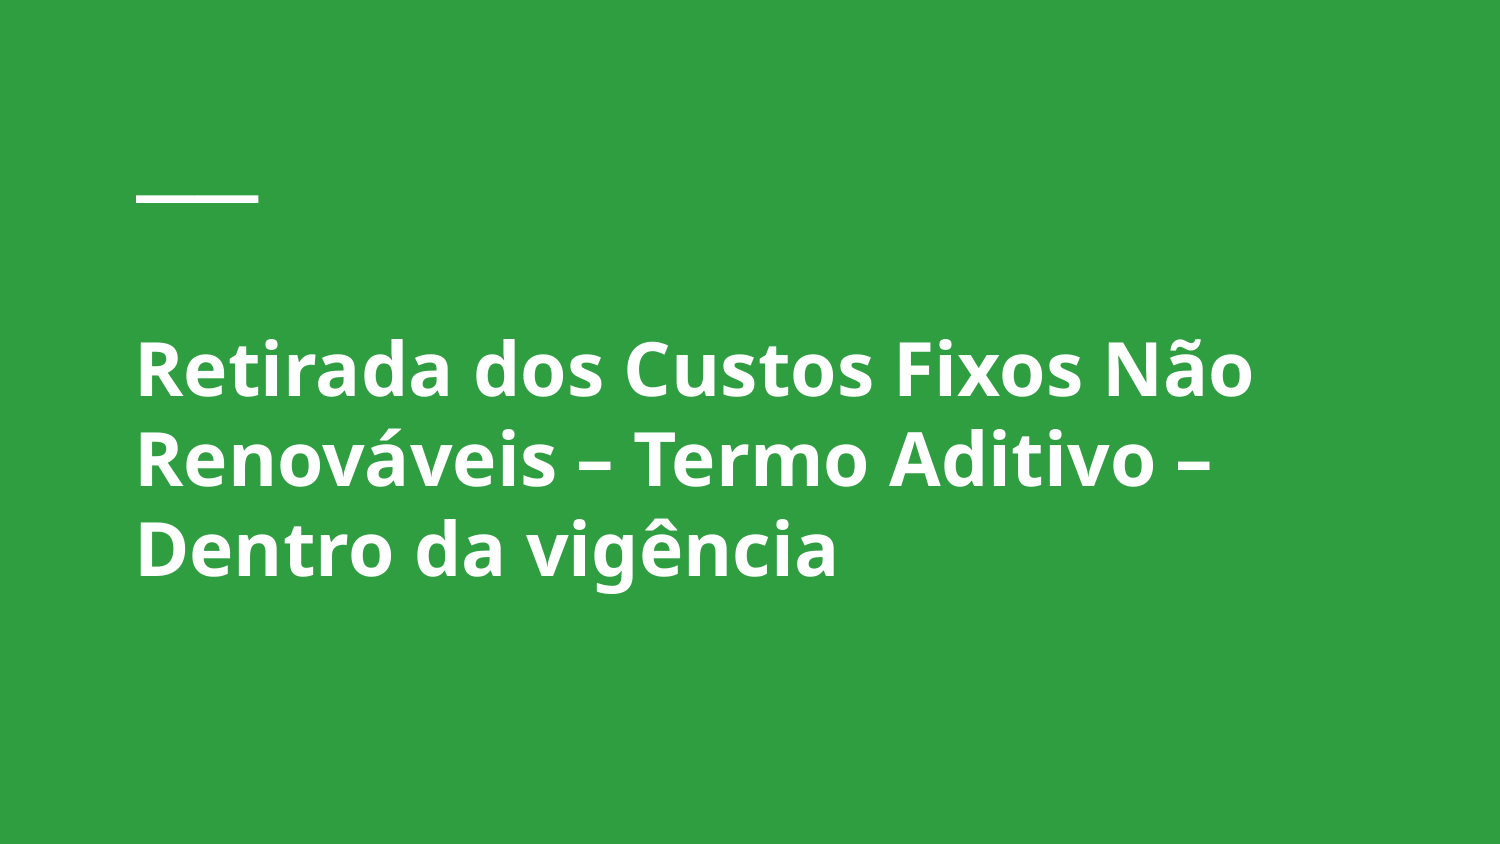

Retirada dos Custos Fixos Não Renováveis – Termo Aditivo – Dentro da vigência